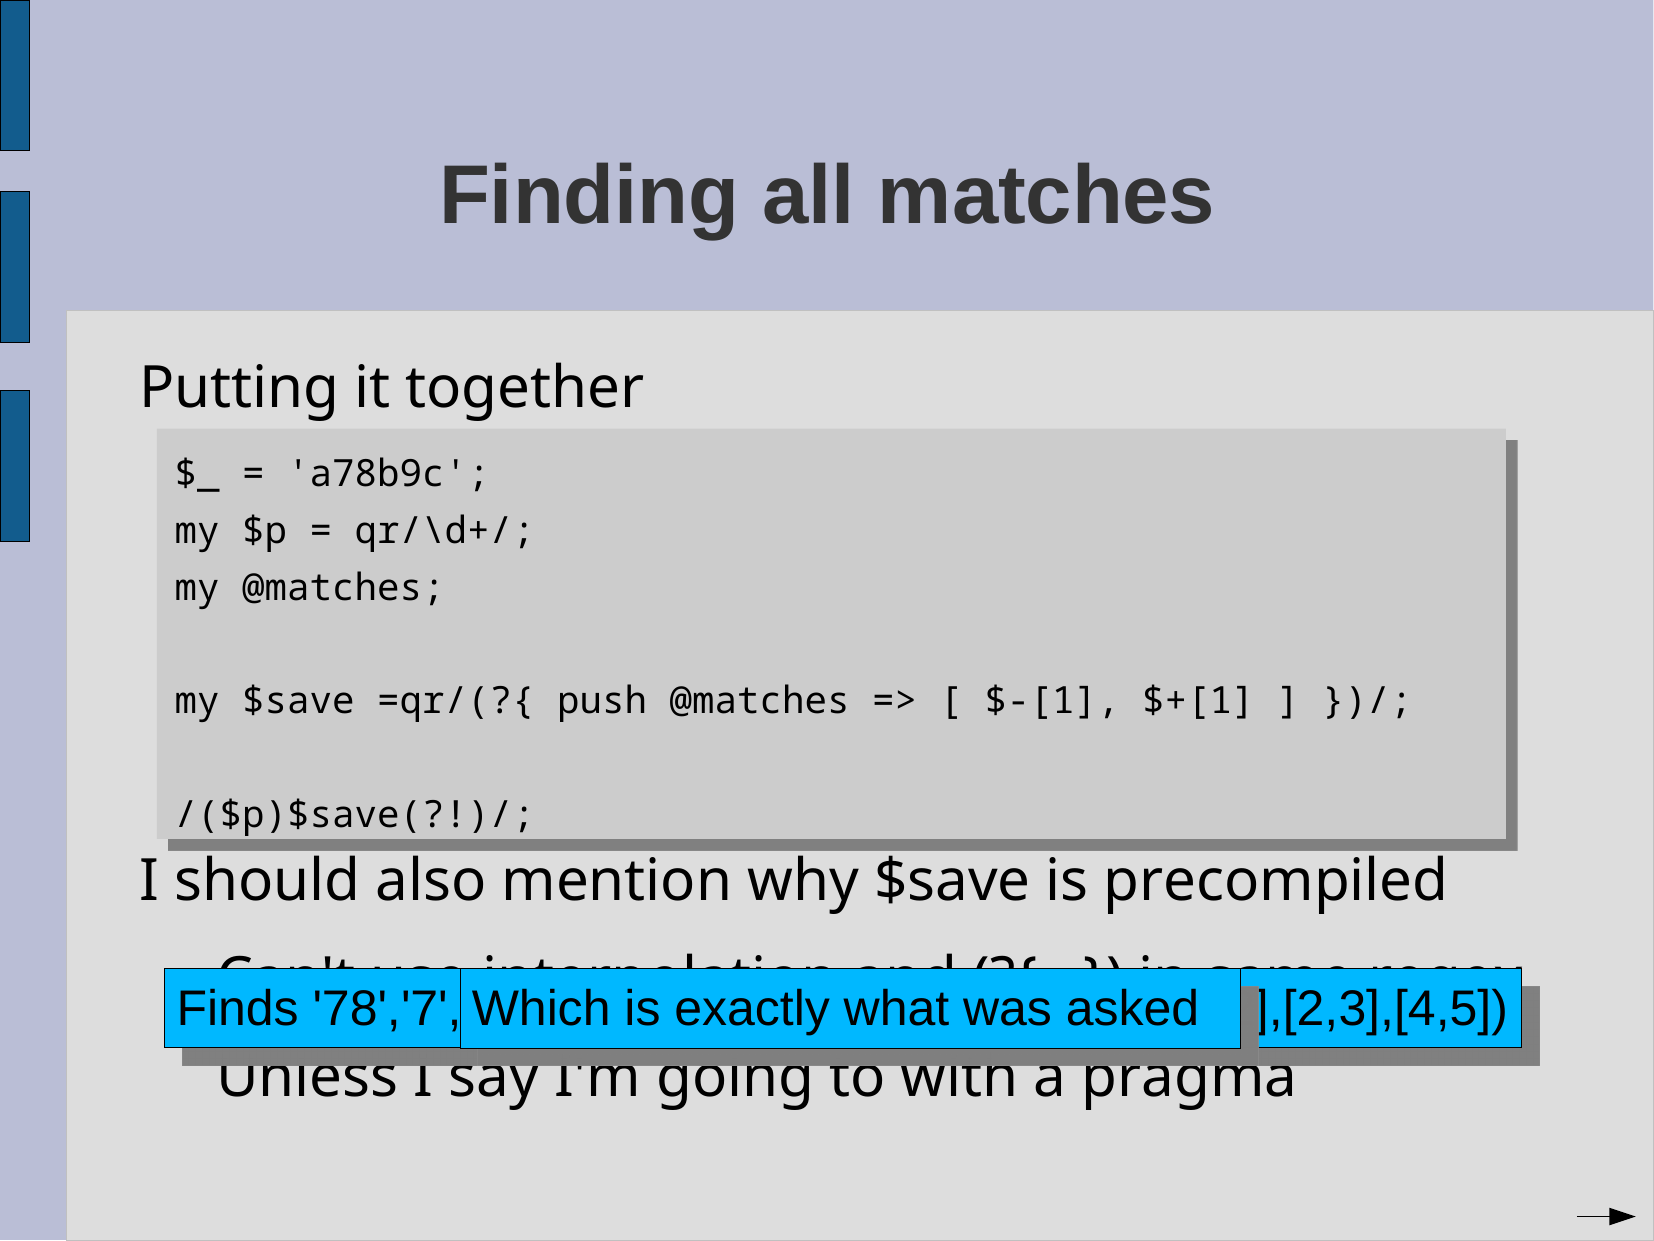

# Finding all matches
Putting it together
I should also mention why $save is precompiled
Can't use interpolation and (?{...}) in same regex
Unless I say I'm going to with a pragma
$_ = 'a78b9c';
my $p = qr/\d+/;
my @matches;
my $save =qr/(?{ push @matches => [ $-[1], $+[1] ] })/;
/($p)$save(?!)/;
Finds '78','7','8' and '9' i.e. @matches=([1,3],[1,2],[2,3],[4,5])
Which is exactly what was asked